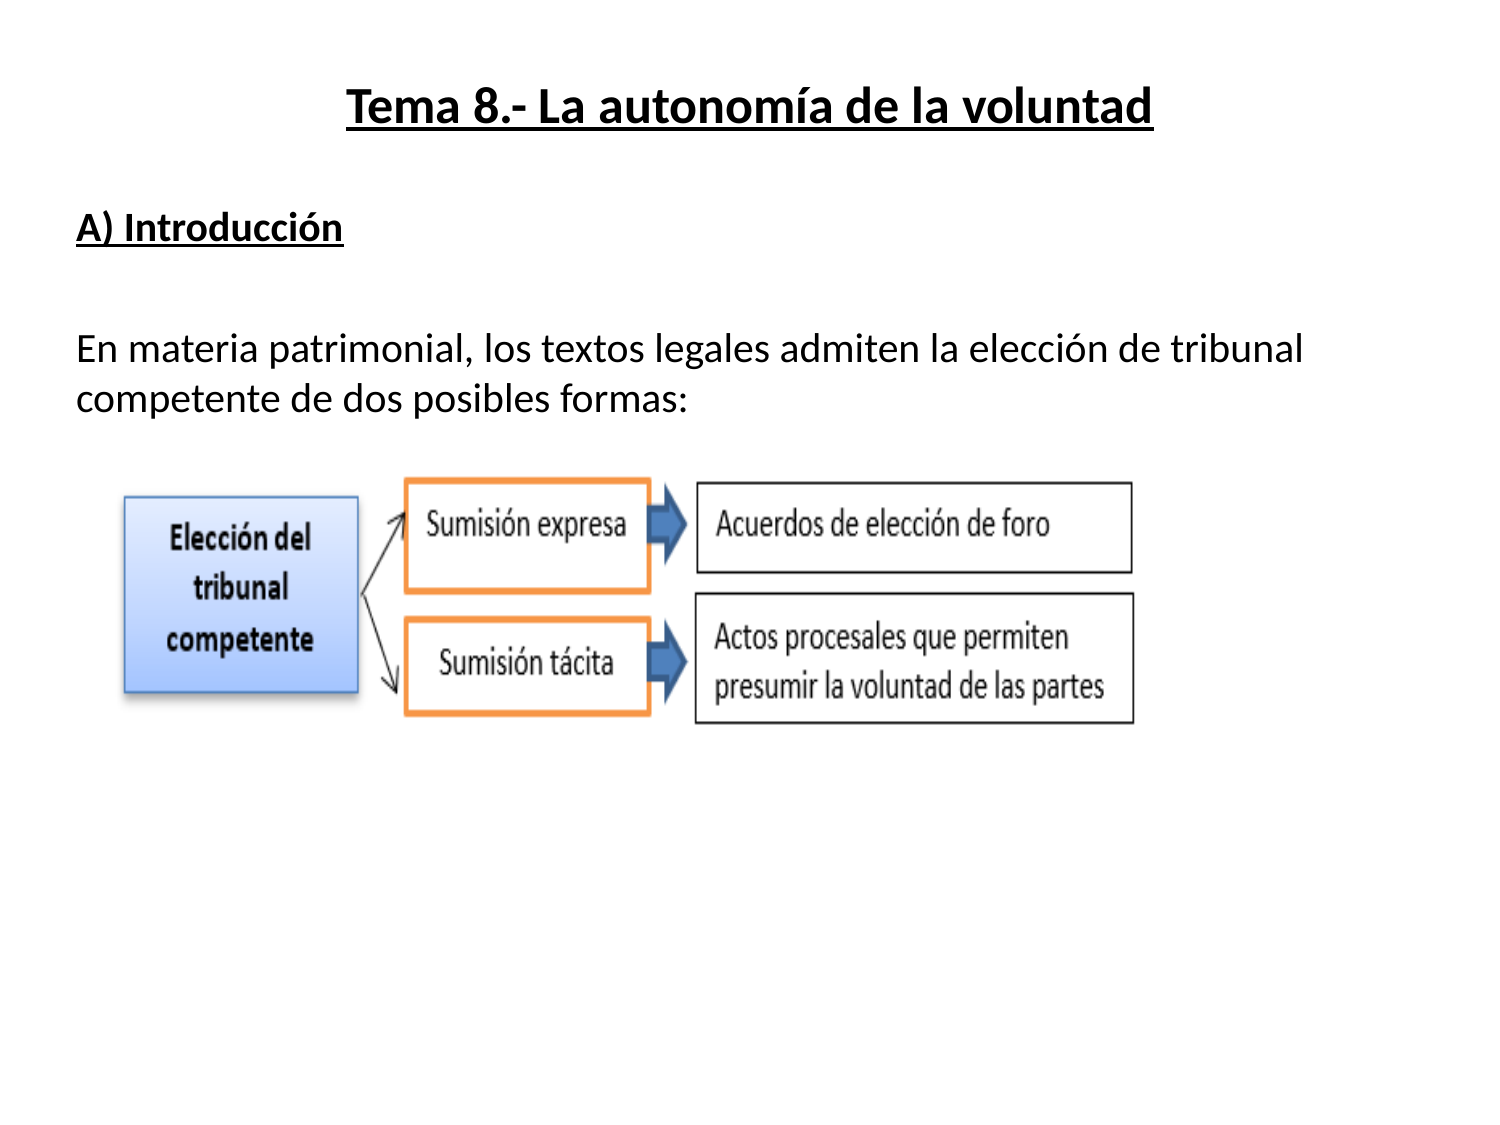

# Tema 8.- La autonomía de la voluntad
A) Introducción
En materia patrimonial, los textos legales admiten la elección de tribunal competente de dos posibles formas: